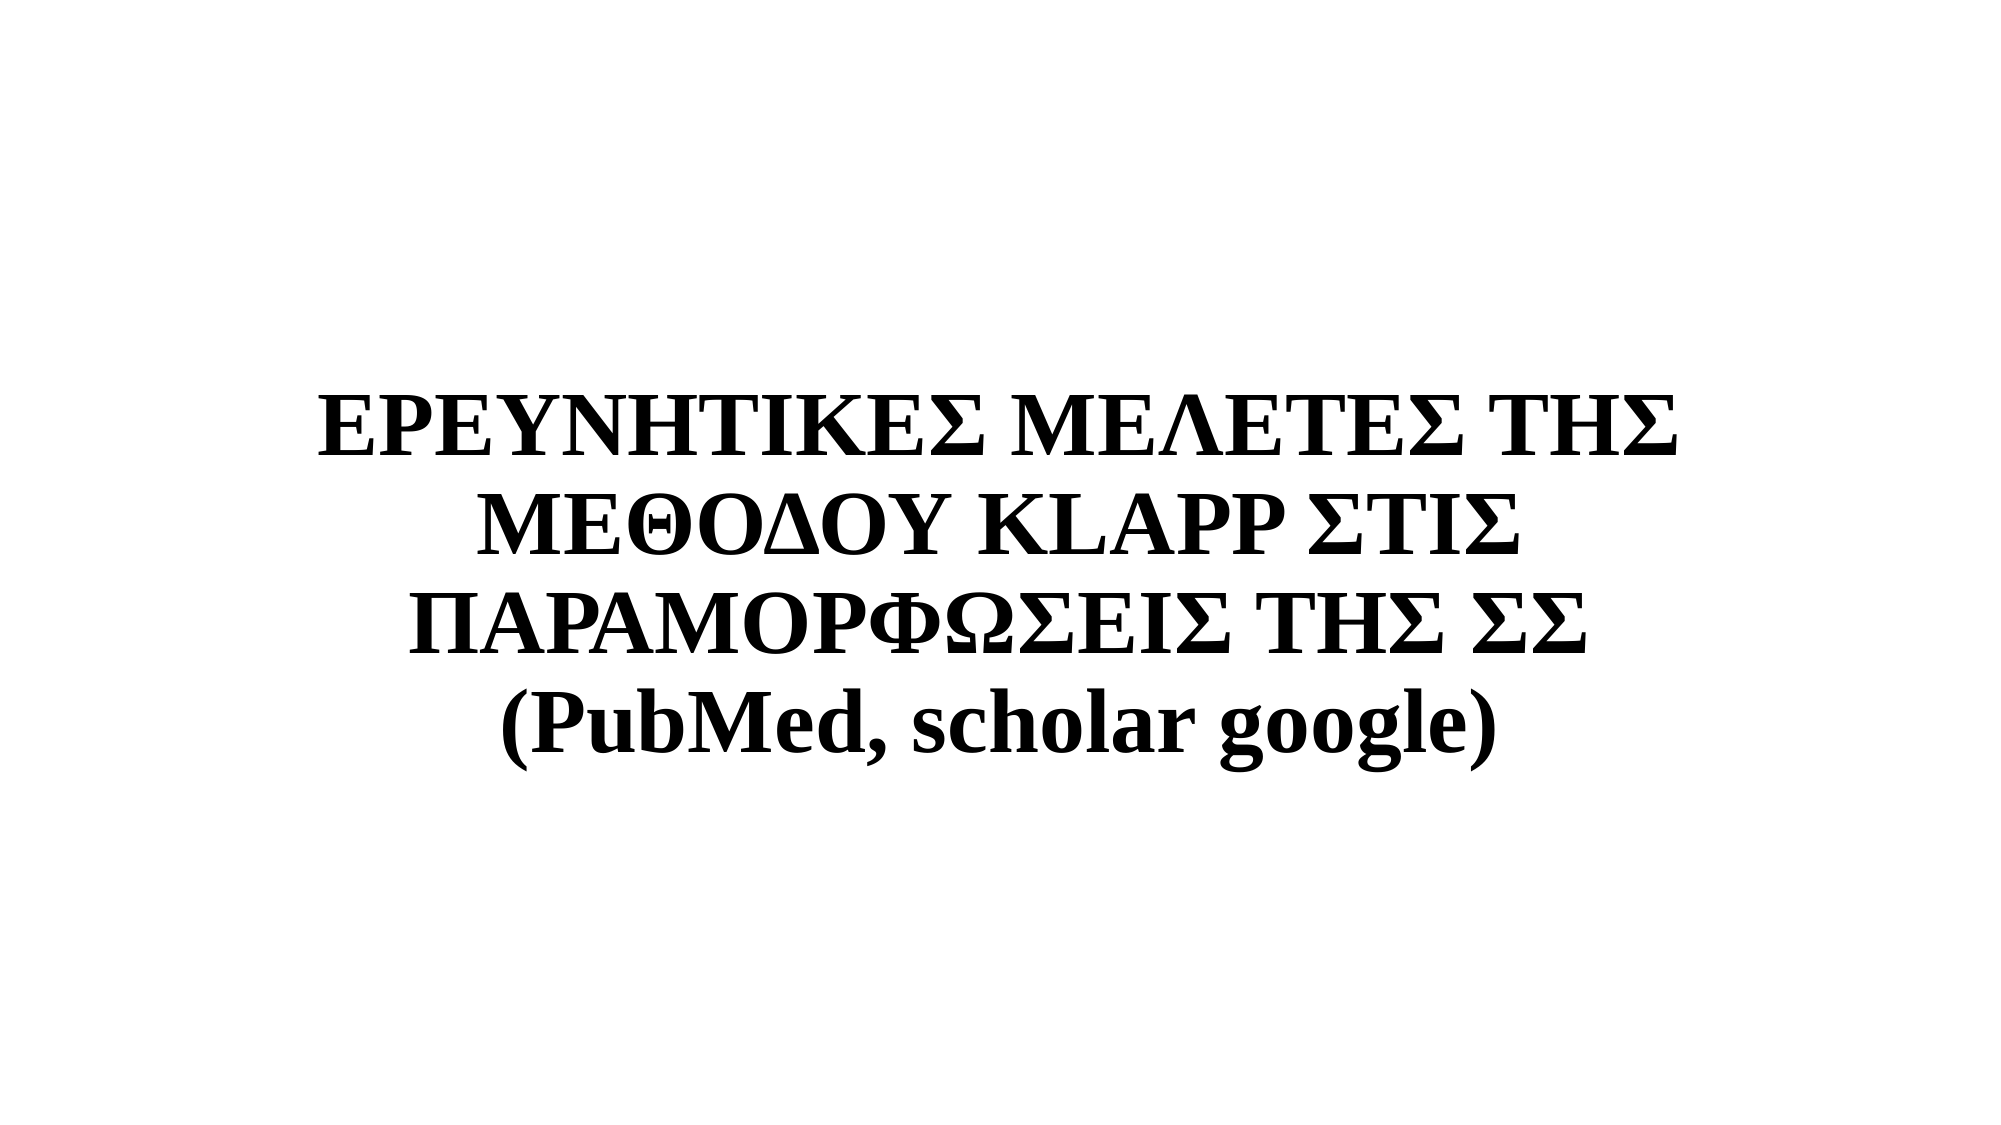

# ΕΡΕΥΝΗΤΙΚΕΣ ΜΕΛΕΤΕΣ ΤΗΣ ΜΕΘΟΔΟΥ KLAPP ΣΤΙΣ ΠΑΡΑΜΟΡΦΩΣΕΙΣ ΤΗΣ ΣΣ (PubMed, scholar google)